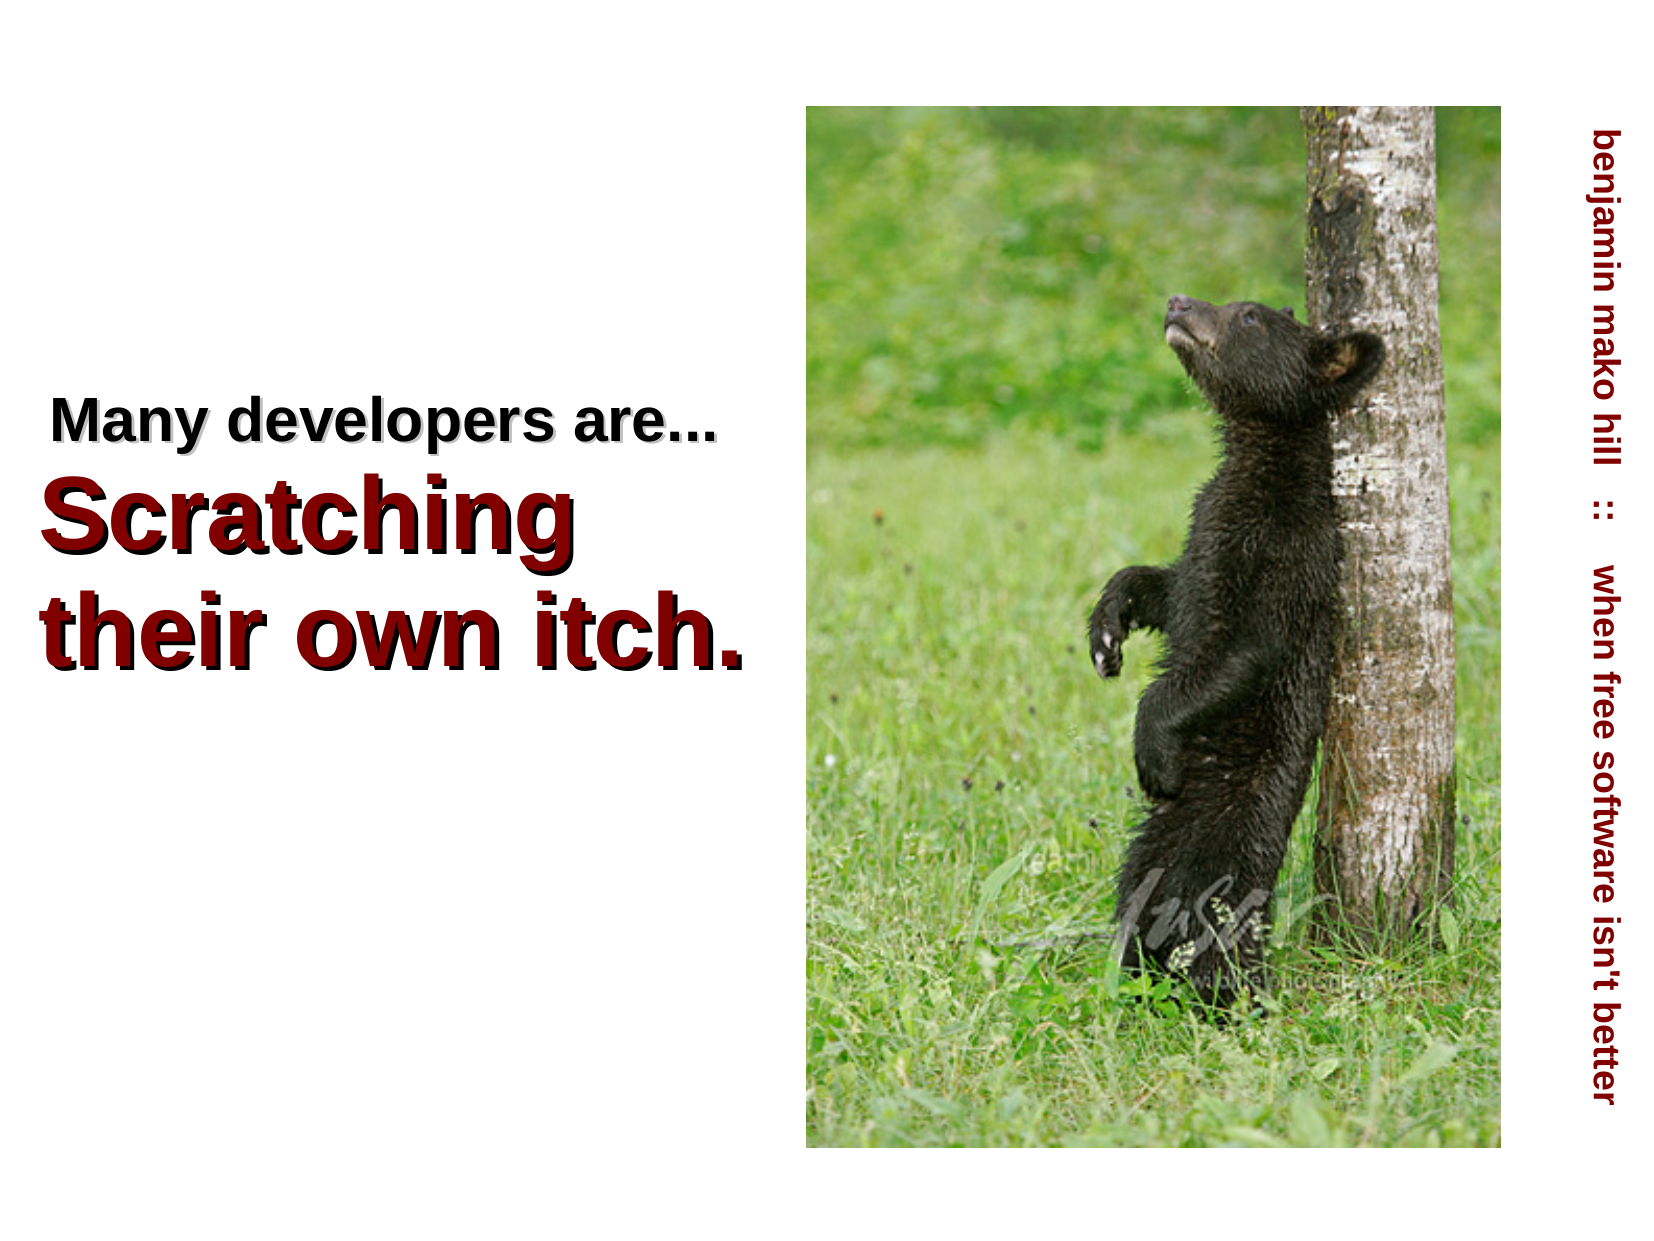

Many developers are...
Scratching
their own itch.